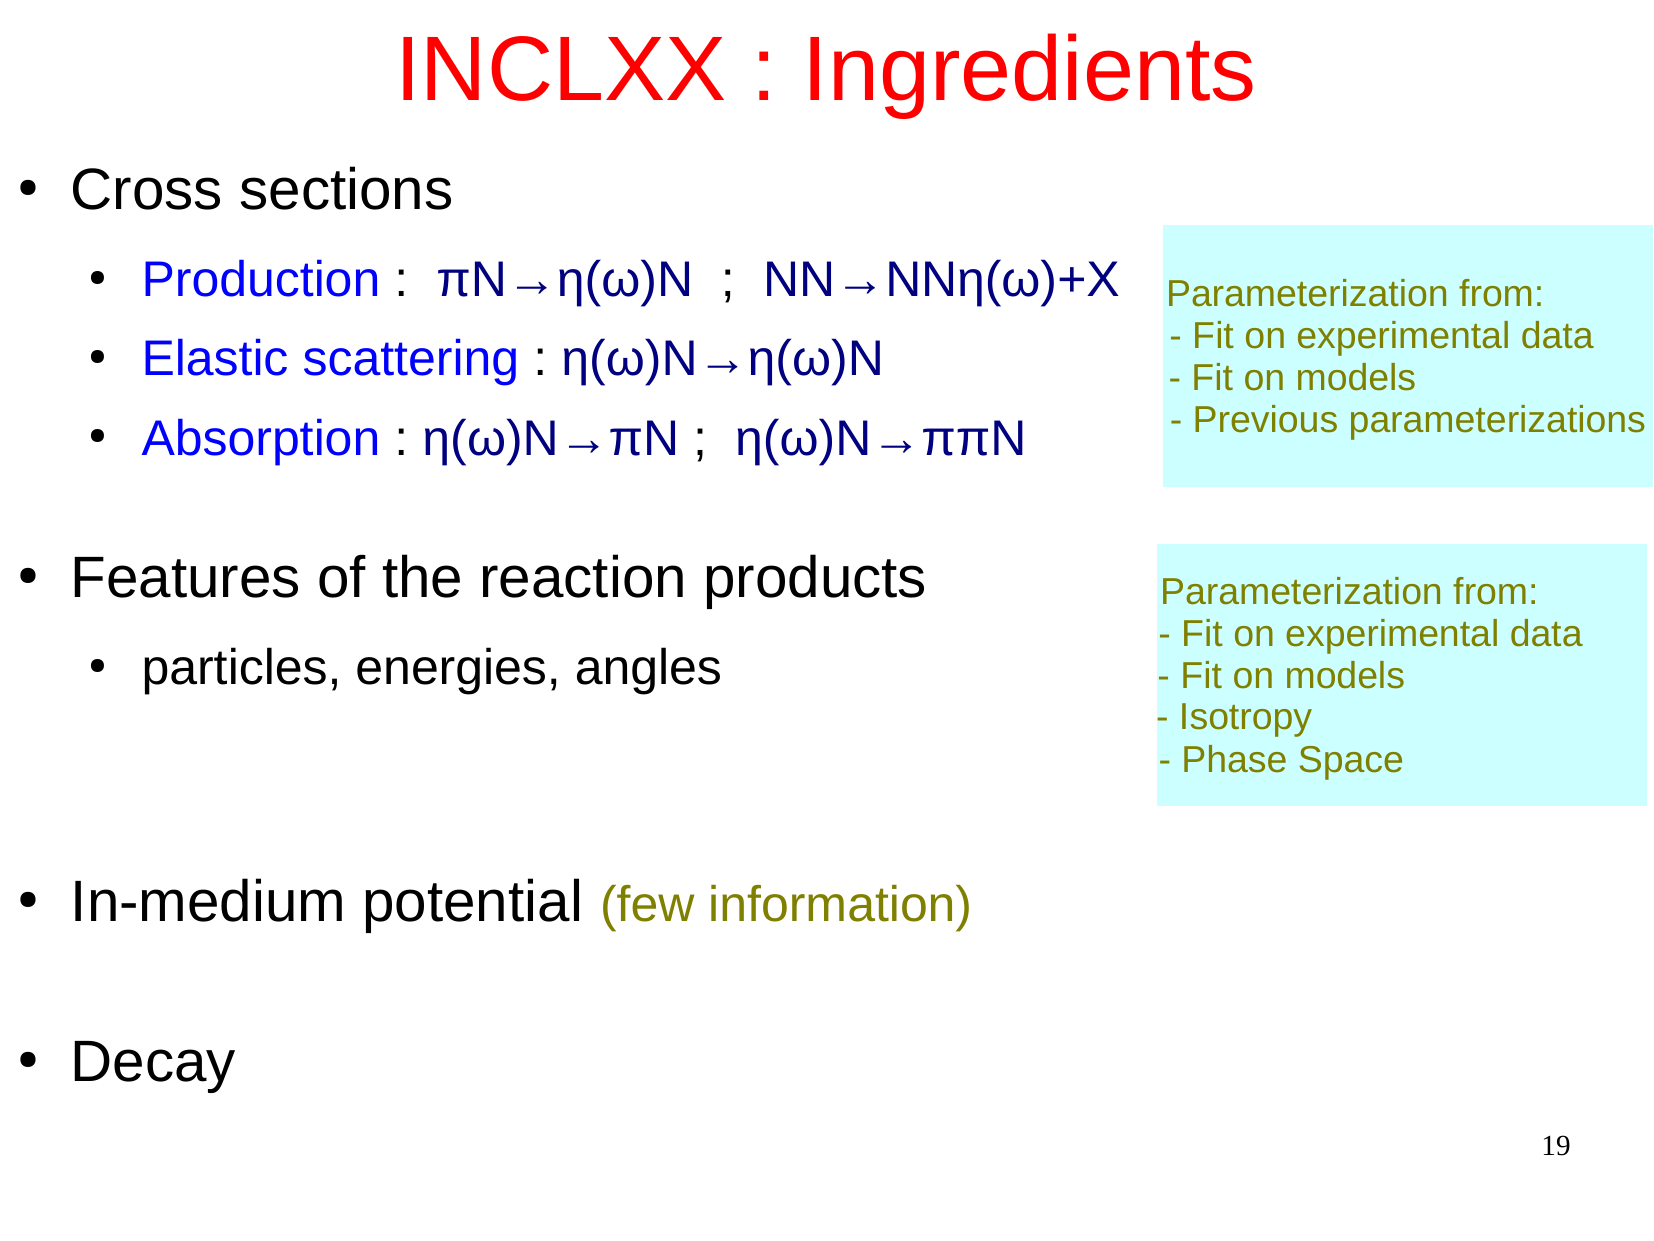

# INCLXX : Ingredients
Cross sections
Production : πN→η(ω)N ; NN→NNη(ω)+X
Elastic scattering : η(ω)N→η(ω)N
Absorption : η(ω)N→πN ; η(ω)N→ππN
Features of the reaction products
particles, energies, angles
In-medium potential (few information)
Decay
Parameterization from
- Fit on exp.
- Fit on model
- Previous param.
Parameterization from:
- Fit on experimental data
- Fit on models
- Previous parameterizations
Parameterization from:
- Fit on experimental data
- Fit on models
- Isotropy
- Phase Space
19